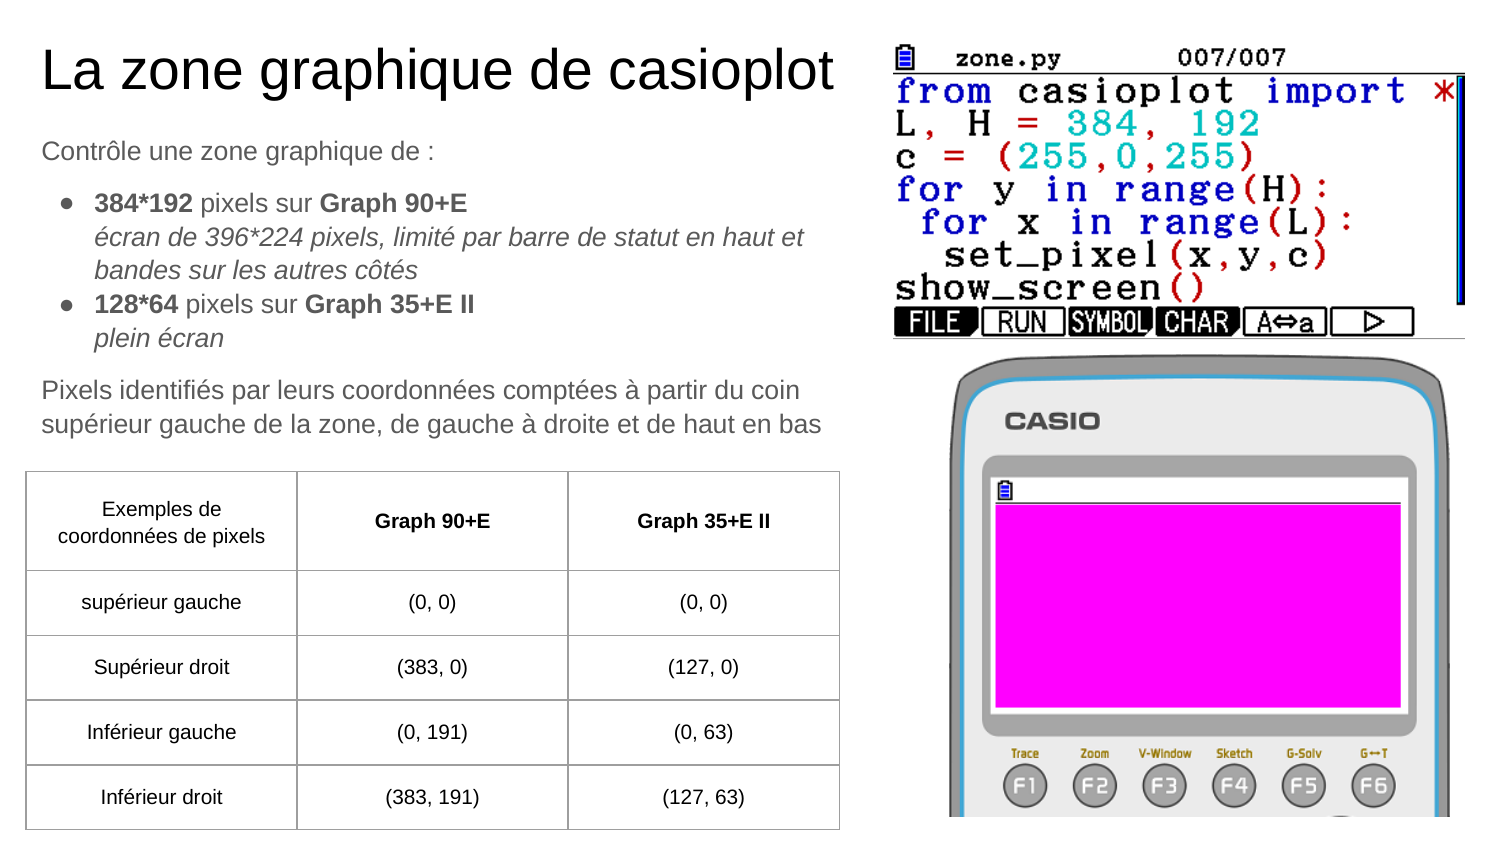

# La zone graphique de casioplot
Contrôle une zone graphique de :
384*192 pixels sur Graph 90+E
écran de 396*224 pixels, limité par barre de statut en haut et bandes sur les autres côtés
128*64 pixels sur Graph 35+E II
plein écran
Pixels identifiés par leurs coordonnées comptées à partir du coin supérieur gauche de la zone, de gauche à droite et de haut en bas
| Exemples de coordonnées de pixels | Graph 90+E | Graph 35+E II |
| --- | --- | --- |
| supérieur gauche | (0, 0) | (0, 0) |
| Supérieur droit | (383, 0) | (127, 0) |
| Inférieur gauche | (0, 191) | (0, 63) |
| Inférieur droit | (383, 191) | (127, 63) |